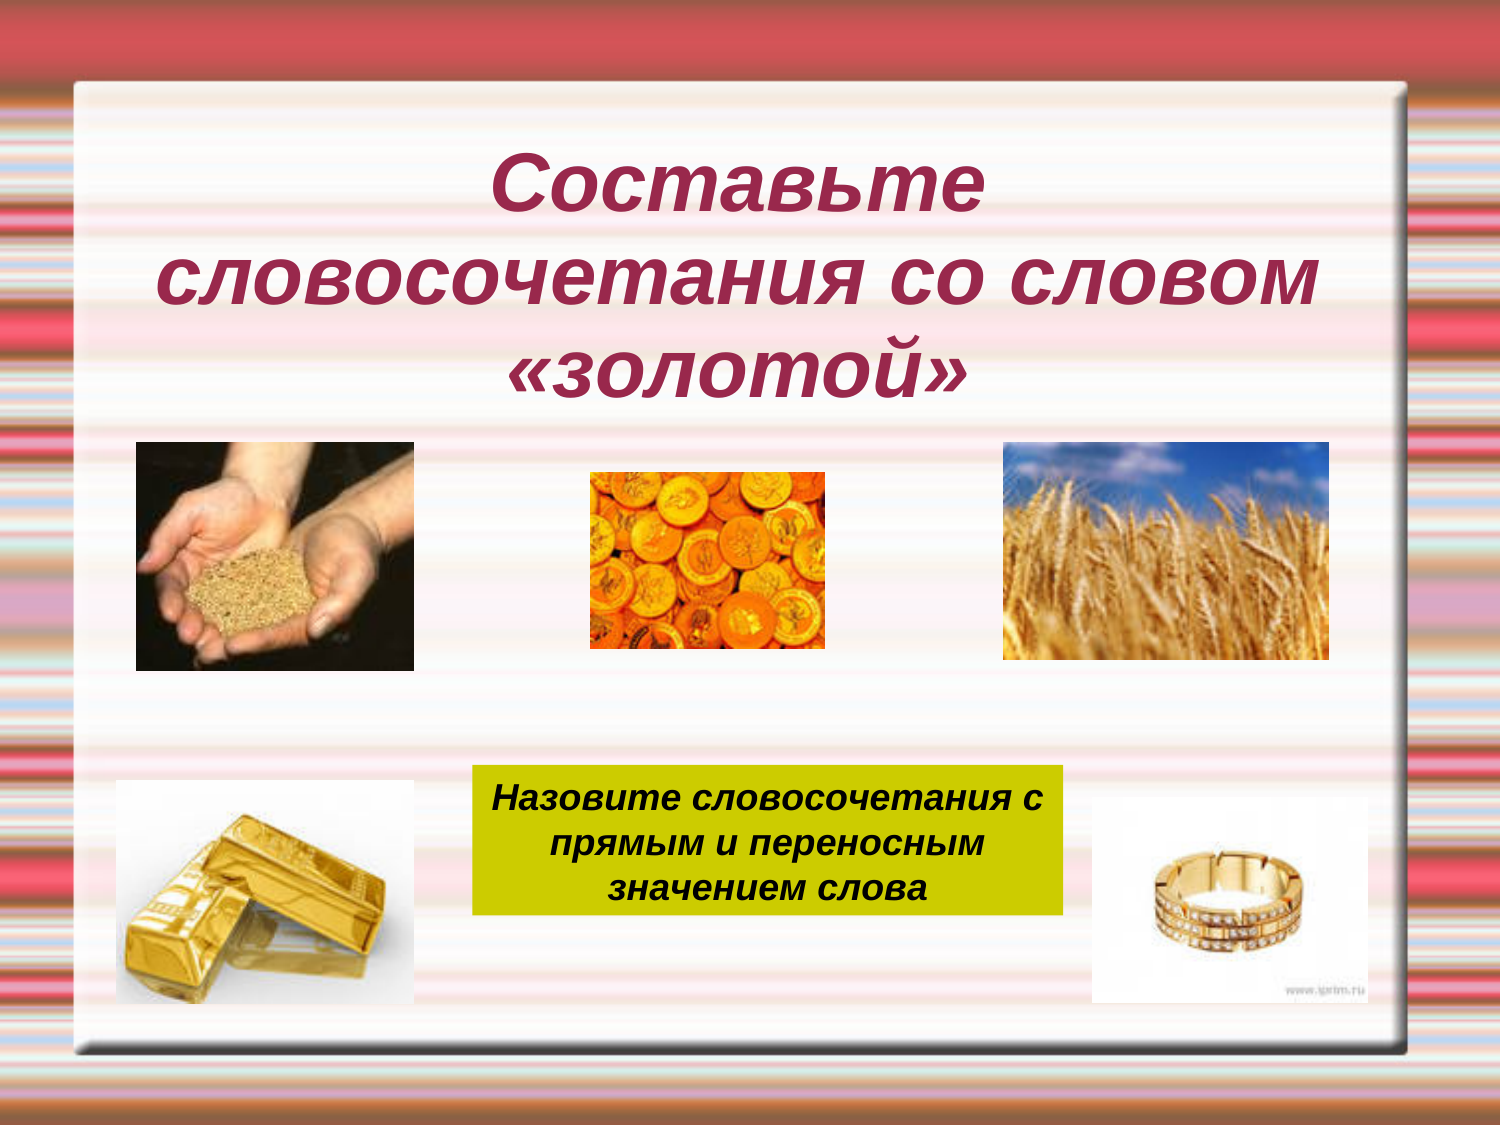

# Составьте словосочетания со словом «золотой»
Назовите словосочетания с прямым и переносным значением слова